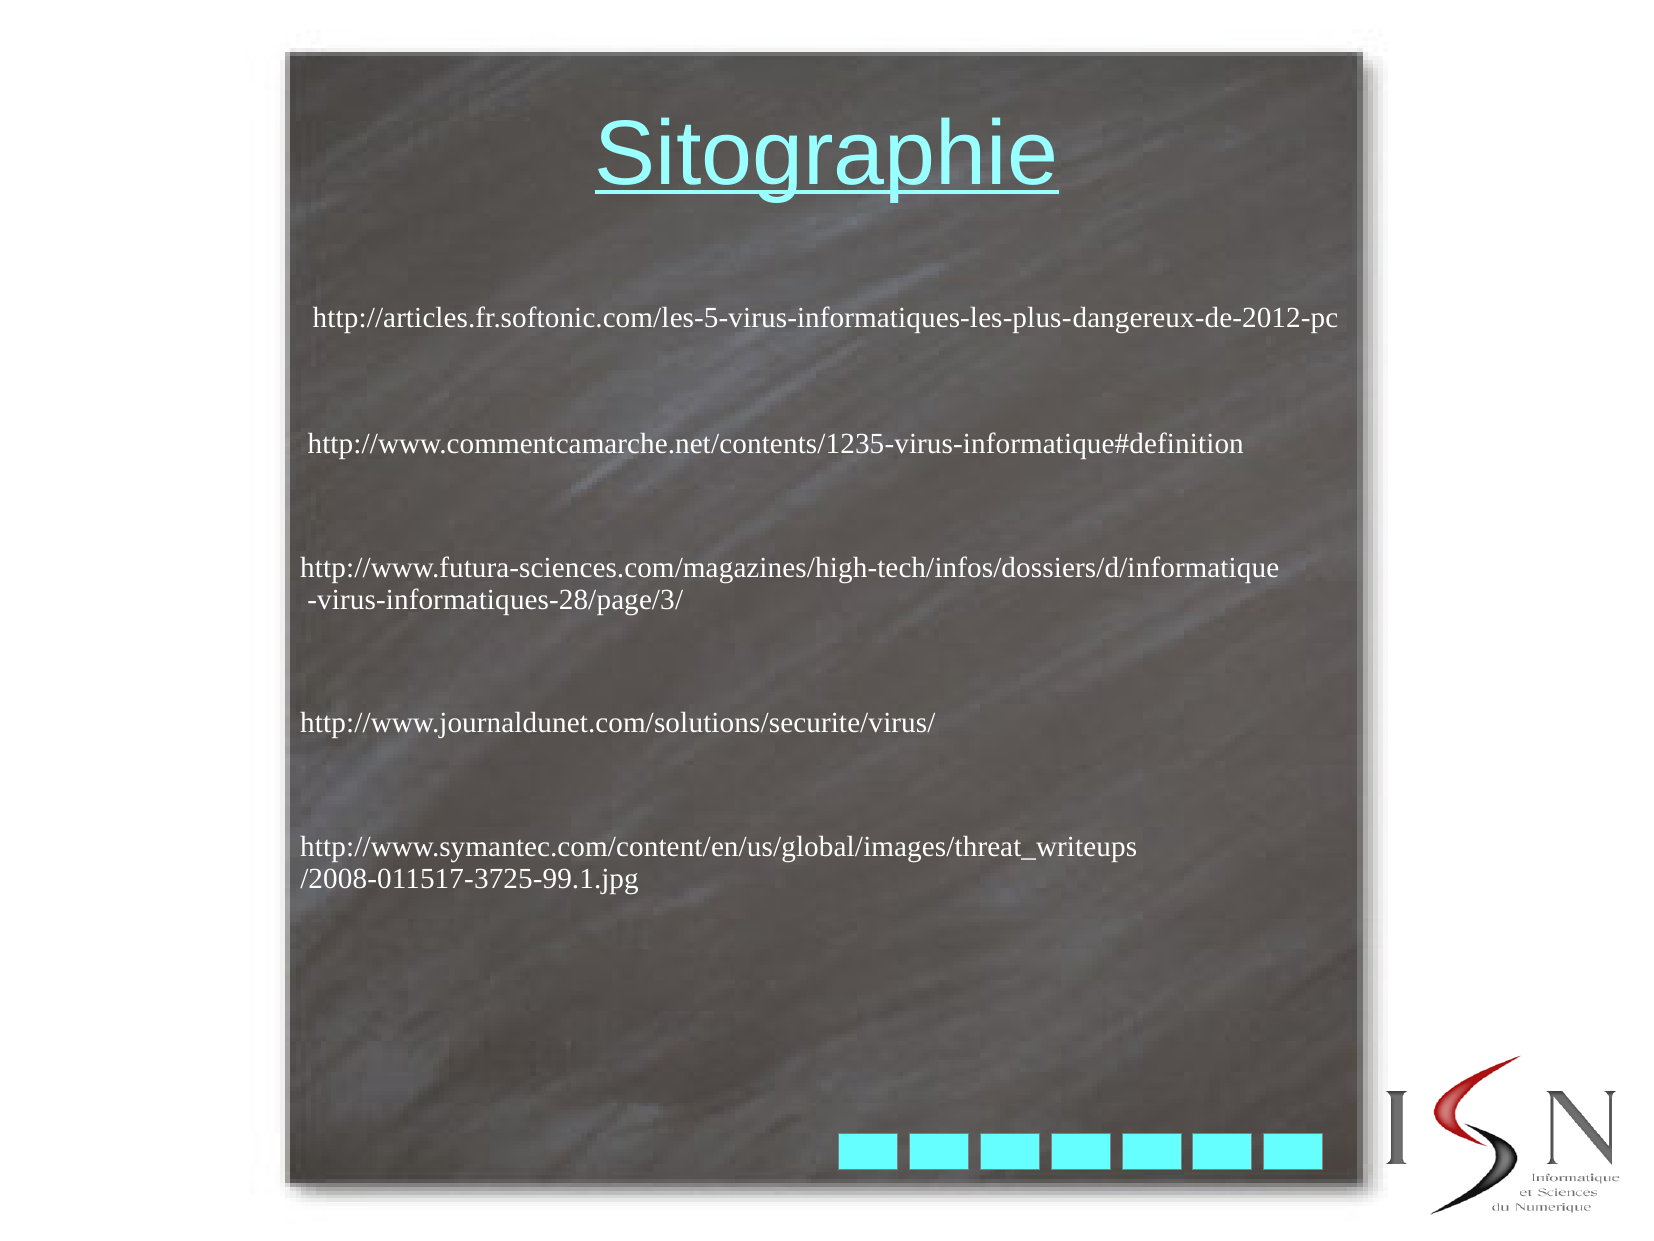

# Sitographie
 http://articles.fr.softonic.com/les-5-virus-informatiques-les-plus-dangereux-de-2012-pc
 http://www.commentcamarche.net/contents/1235-virus-informatique#definition
 http://www.futura-sciences.com/magazines/high-tech/infos/dossiers/d/informatique -virus-informatiques-28/page/3/
 http://www.journaldunet.com/solutions/securite/virus/
 http://www.symantec.com/content/en/us/global/images/threat_writeups /2008-011517-3725-99.1.jpg